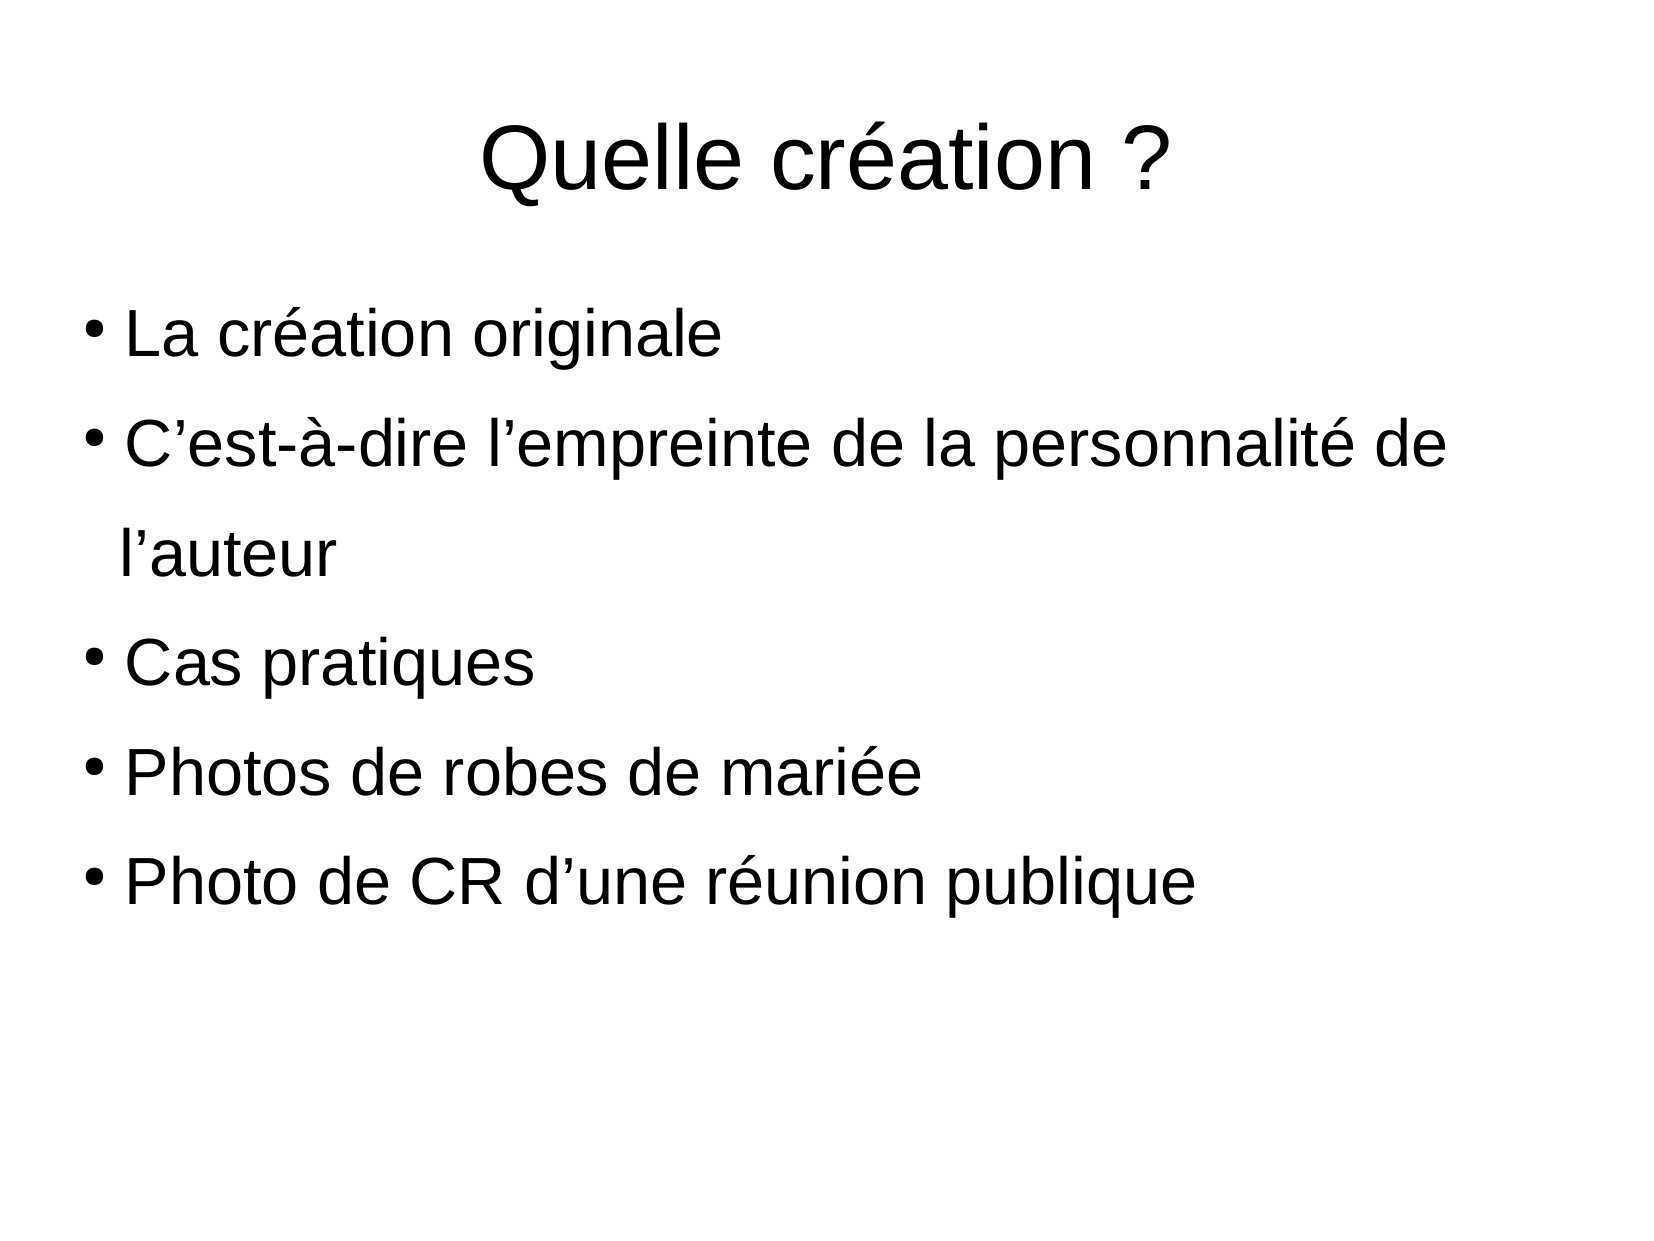

# Quelle création ?
 La création originale
 C’est-à-dire l’empreinte de la personnalité de
 l’auteur
 Cas pratiques
 Photos de robes de mariée
 Photo de CR d’une réunion publique